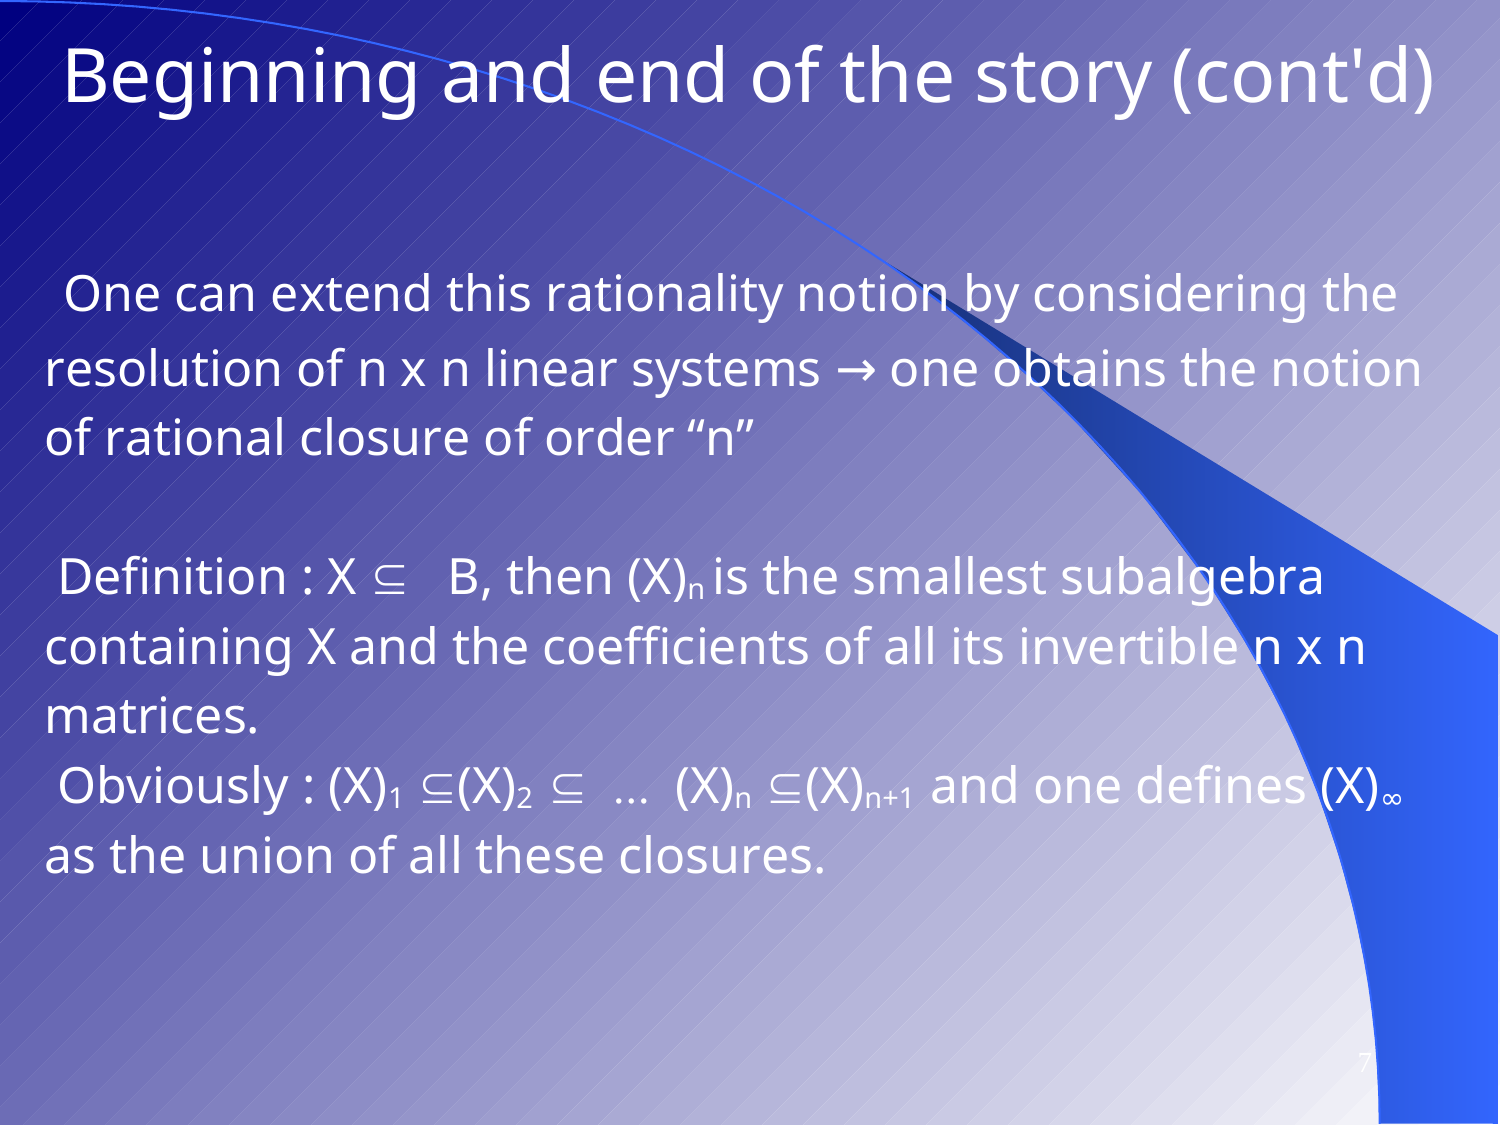

Beginning and end of the story (cont'd)
 One can extend this rationality notion by considering the resolution of n x n linear systems → one obtains the notion of rational closure of order “n”
 Definition : X  B, then (X)n is the smallest subalgebra containing X and the coefficients of all its invertible n x n matrices.
 Obviously : (X)1 (X)2  ... (X)n (X)n+1 and one defines (X)∞ as the union of all these closures.
7